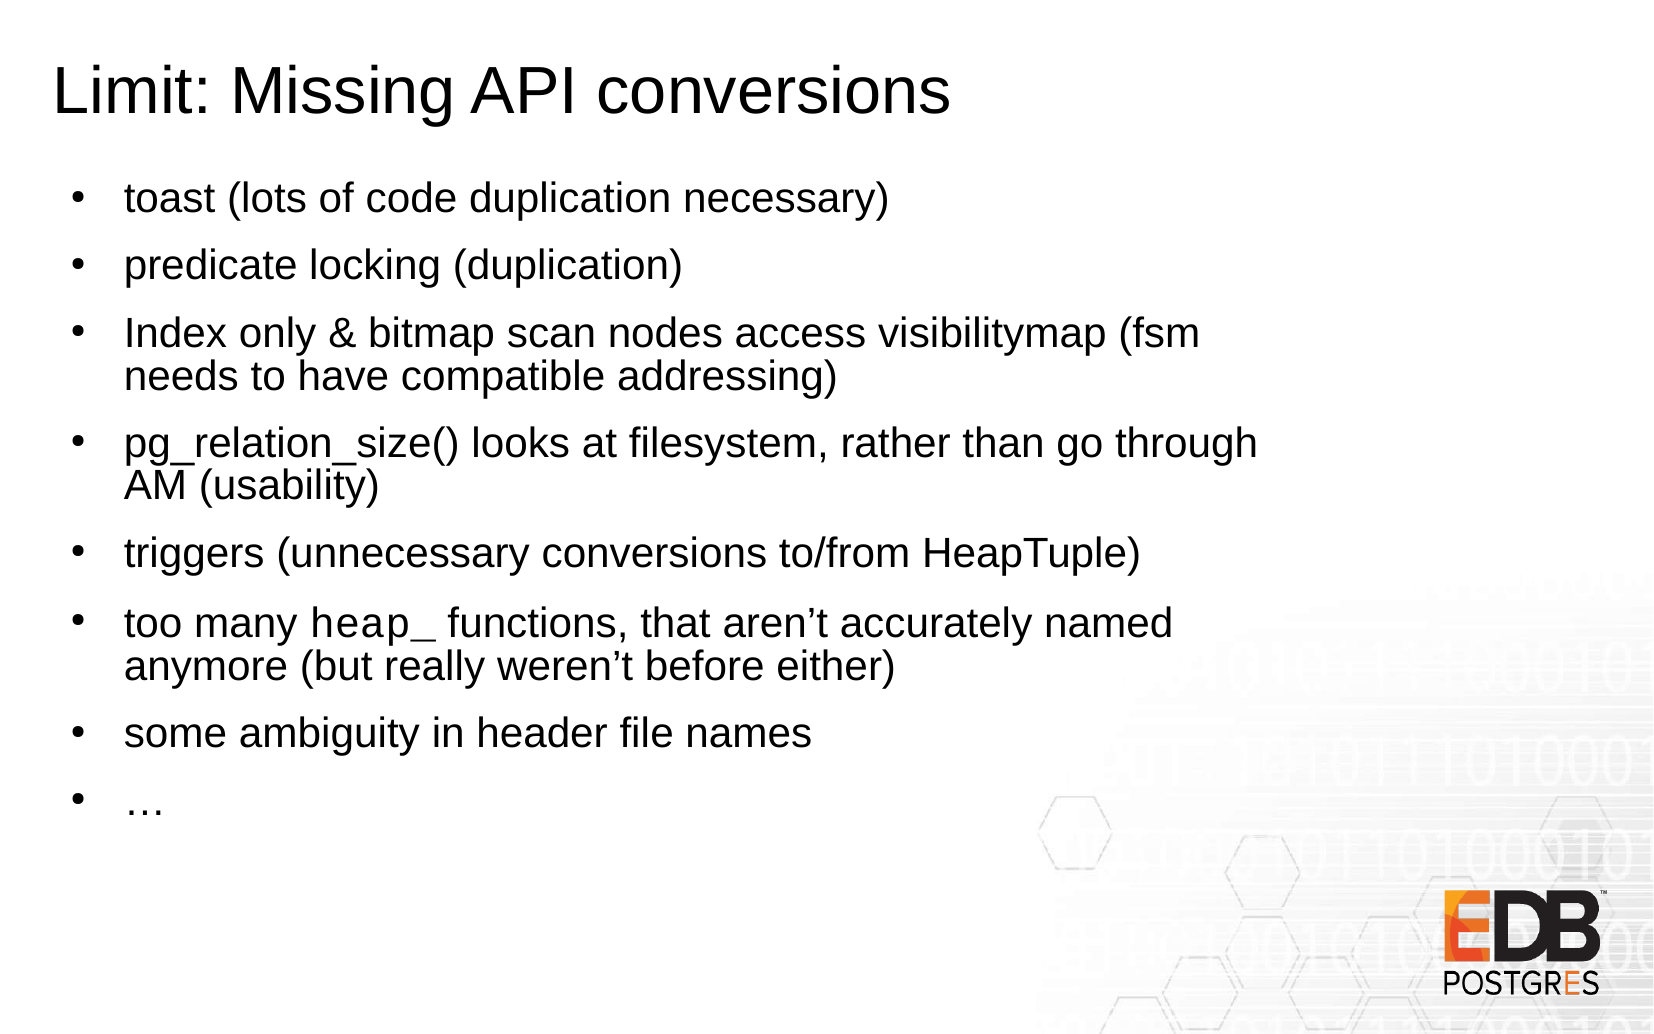

# Limit: Missing API conversions
toast (lots of code duplication necessary)
predicate locking (duplication)
Index only & bitmap scan nodes access visibilitymap (fsm needs to have compatible addressing)
pg_relation_size() looks at filesystem, rather than go through AM (usability)
triggers (unnecessary conversions to/from HeapTuple)
too many heap_ functions, that aren’t accurately named anymore (but really weren’t before either)
some ambiguity in header file names
…